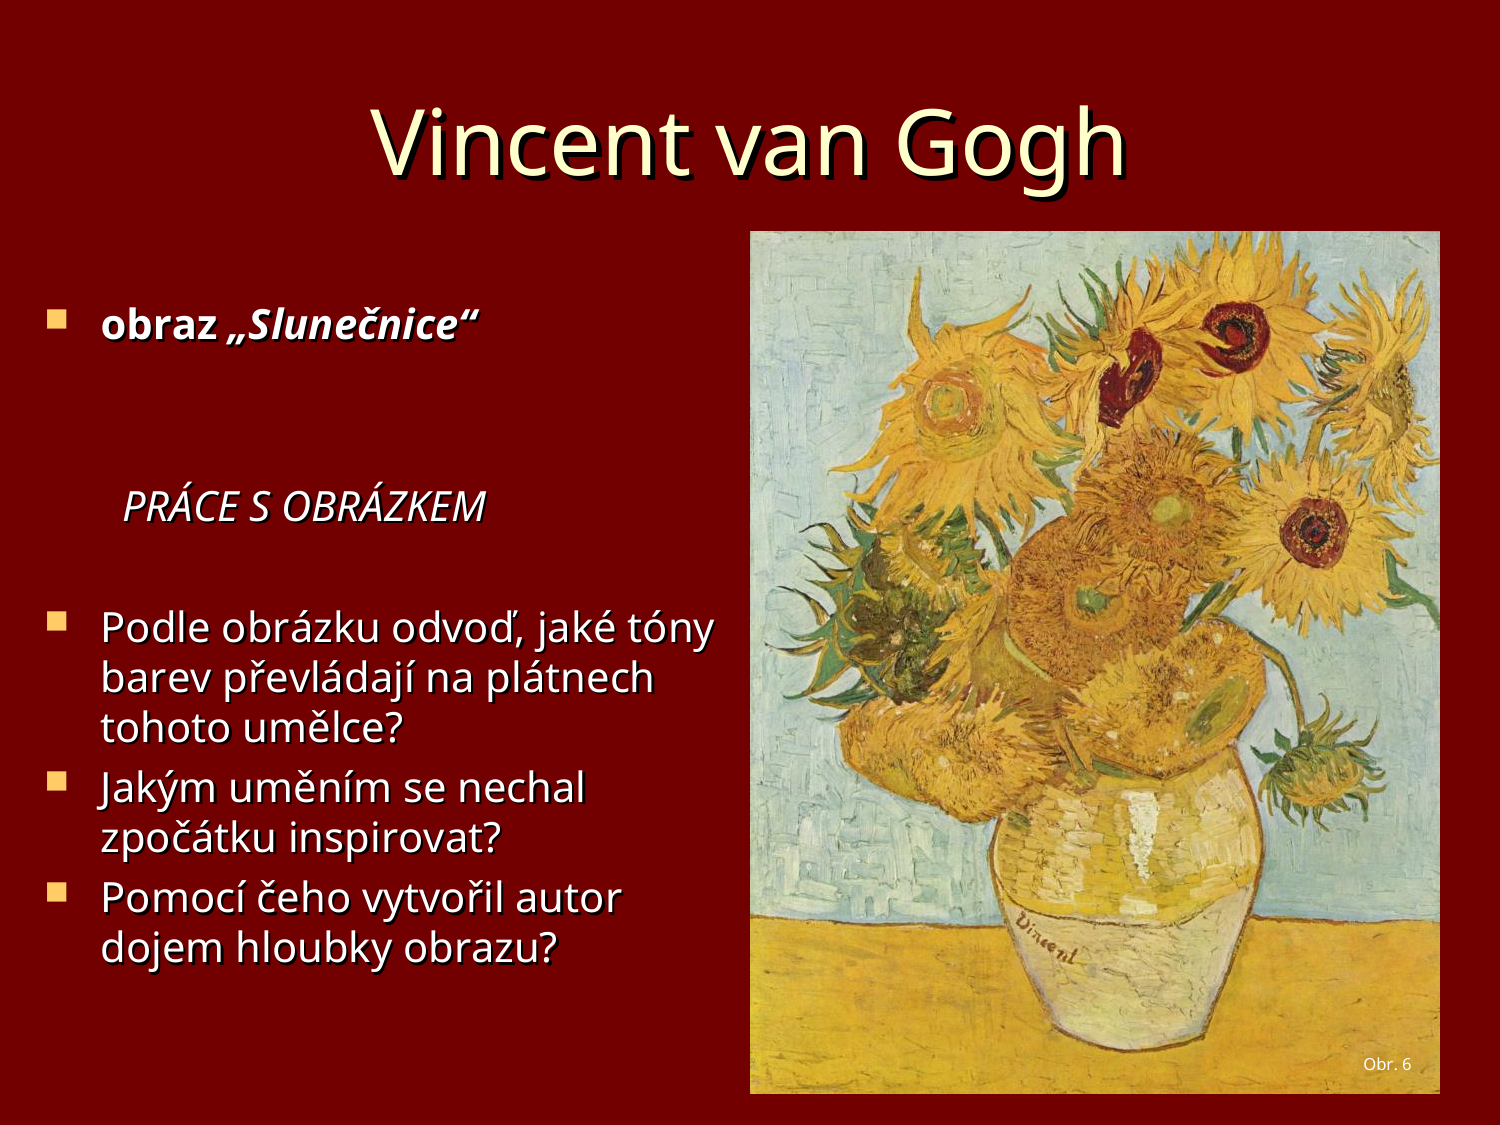

# Vincent van Gogh
obraz „Slunečnice“
	 PRÁCE S OBRÁZKEM
Podle obrázku odvoď, jaké tóny barev převládají na plátnech tohoto umělce?
Jakým uměním se nechal zpočátku inspirovat?
Pomocí čeho vytvořil autor dojem hloubky obrazu?
Obr. 6